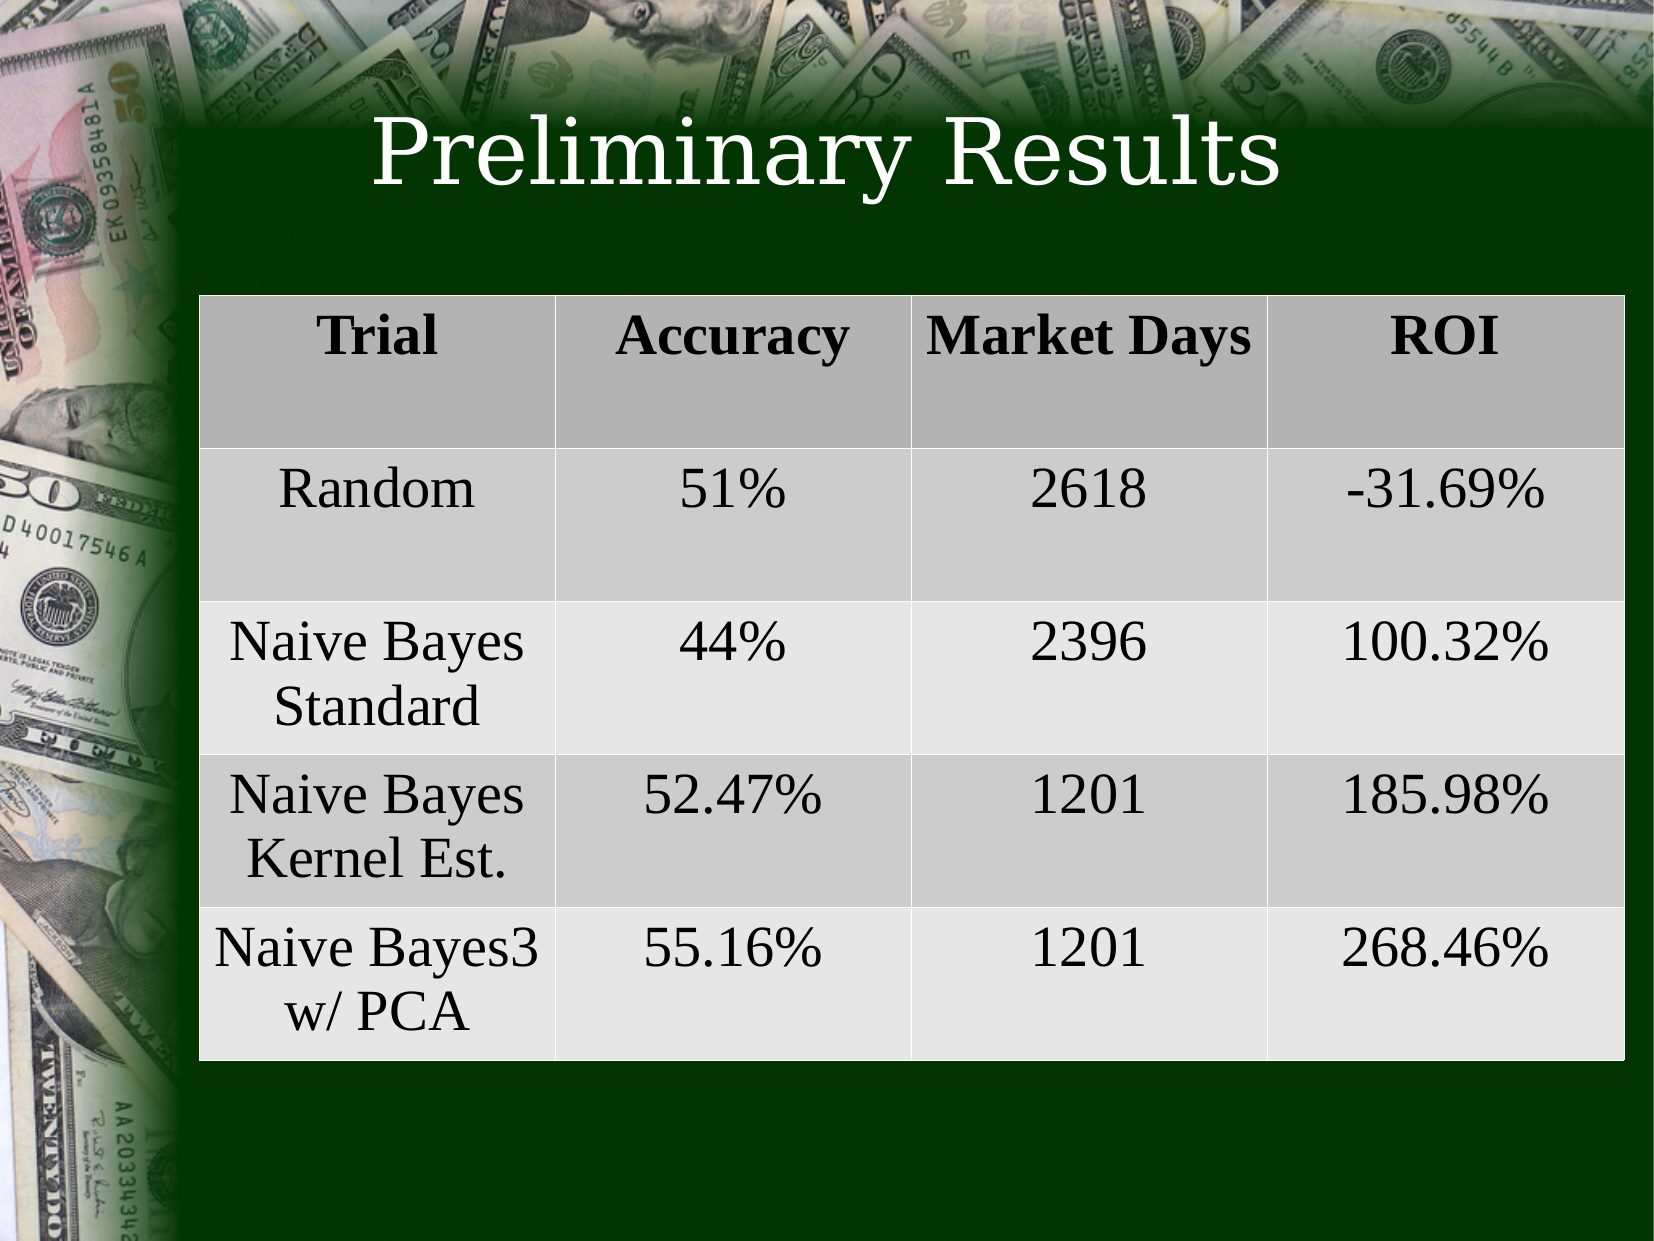

# Preliminary Results
| Trial | Accuracy | Market Days | ROI |
| --- | --- | --- | --- |
| Random | 51% | 2618 | -31.69% |
| Naive Bayes Standard | 44% | 2396 | 100.32% |
| Naive Bayes Kernel Est. | 52.47% | 1201 | 185.98% |
| Naive Bayes3 w/ PCA | 55.16% | 1201 | 268.46% |